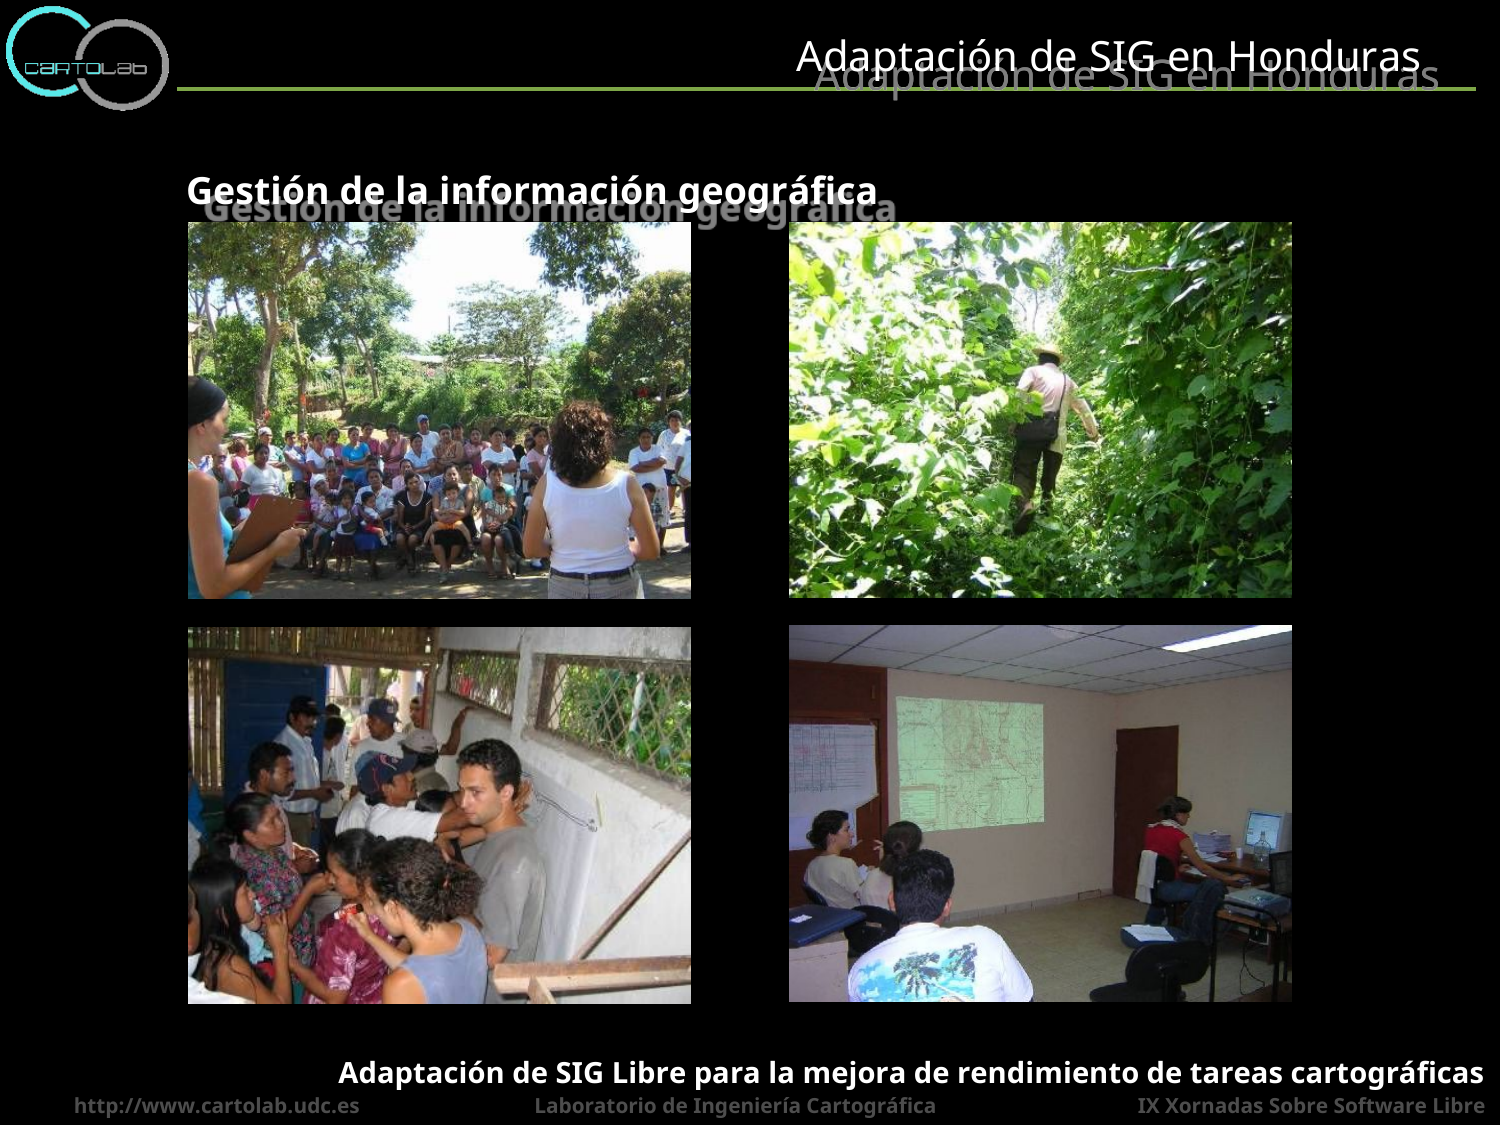

Adaptación de SIG en Honduras
Gestión de la información geográfica